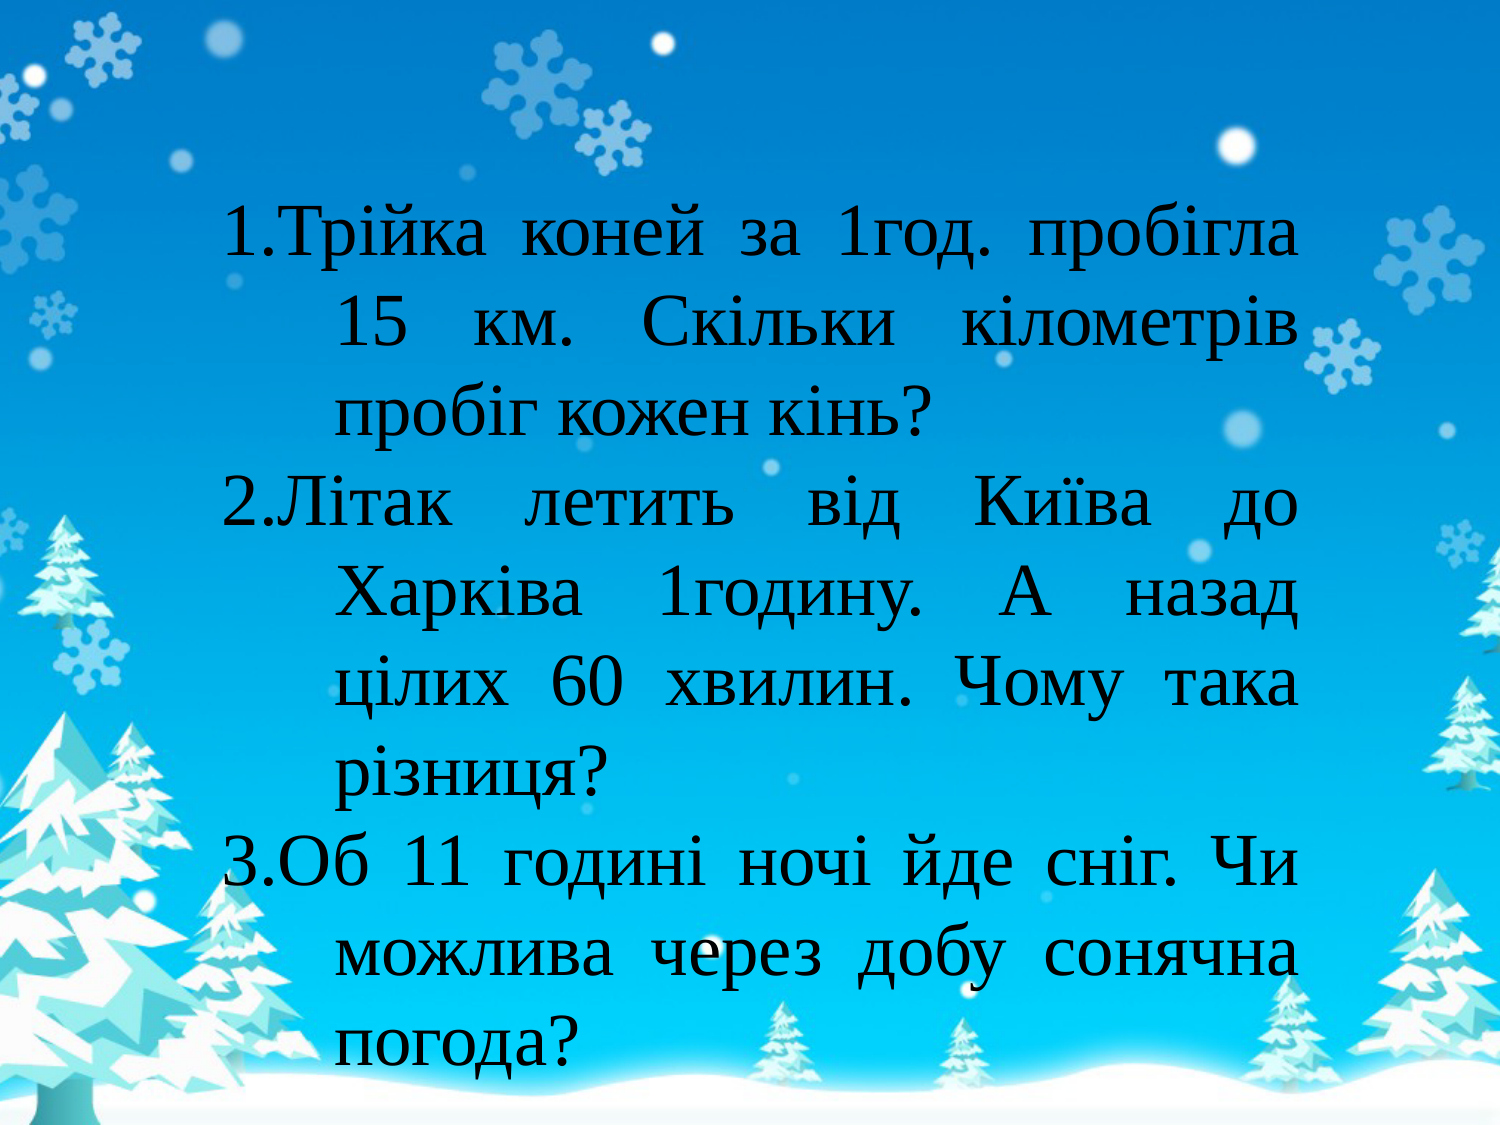

Трійка коней за 1год. пробігла 15 км. Скільки кілометрів пробіг кожен кінь?
Літак летить від Київа до Харківа 1годину. А назад цілих 60 хвилин. Чому така різниця?
Об 11 годині ночі йде сніг. Чи можлива через добу сонячна погода?